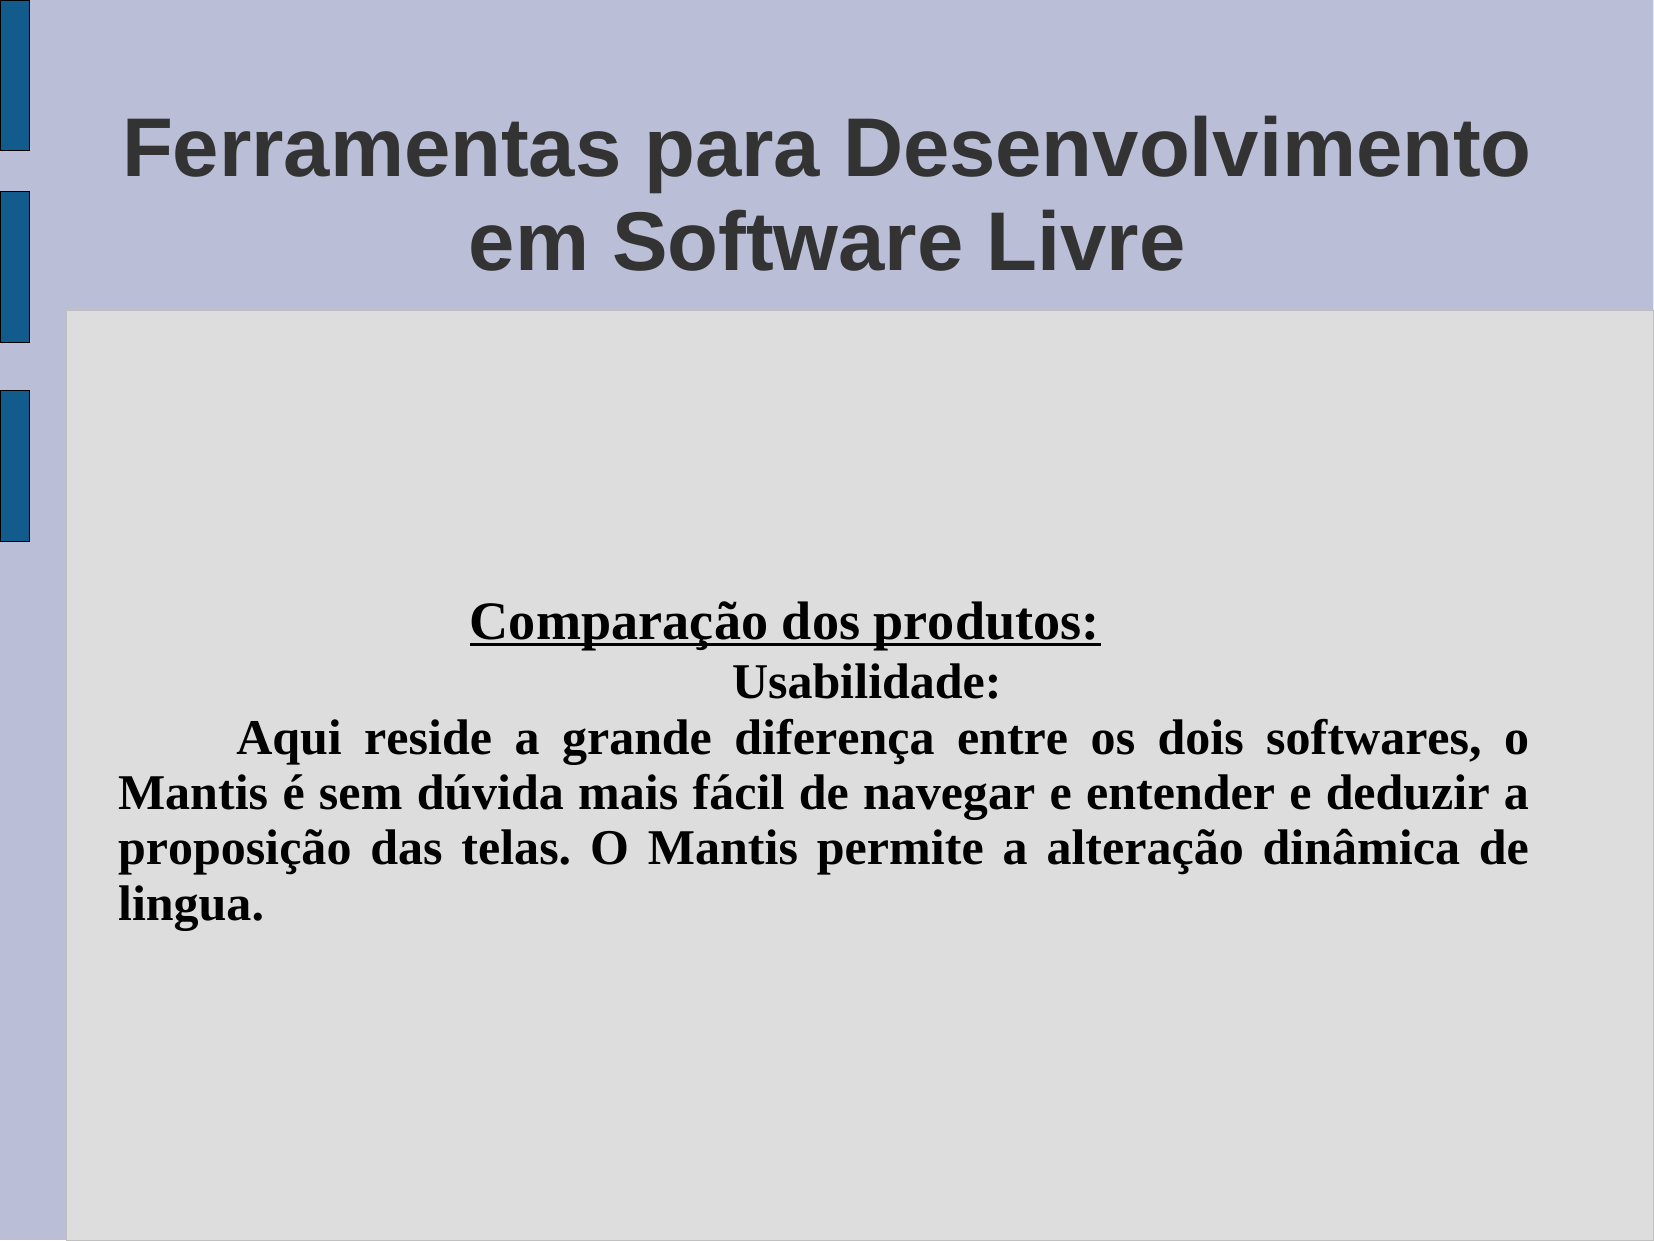

# Ferramentas para Desenvolvimento em Software Livre
Comparação dos produtos:
 Usabilidade:
	Aqui reside a grande diferença entre os dois softwares, o Mantis é sem dúvida mais fácil de navegar e entender e deduzir a proposição das telas. O Mantis permite a alteração dinâmica de lingua.